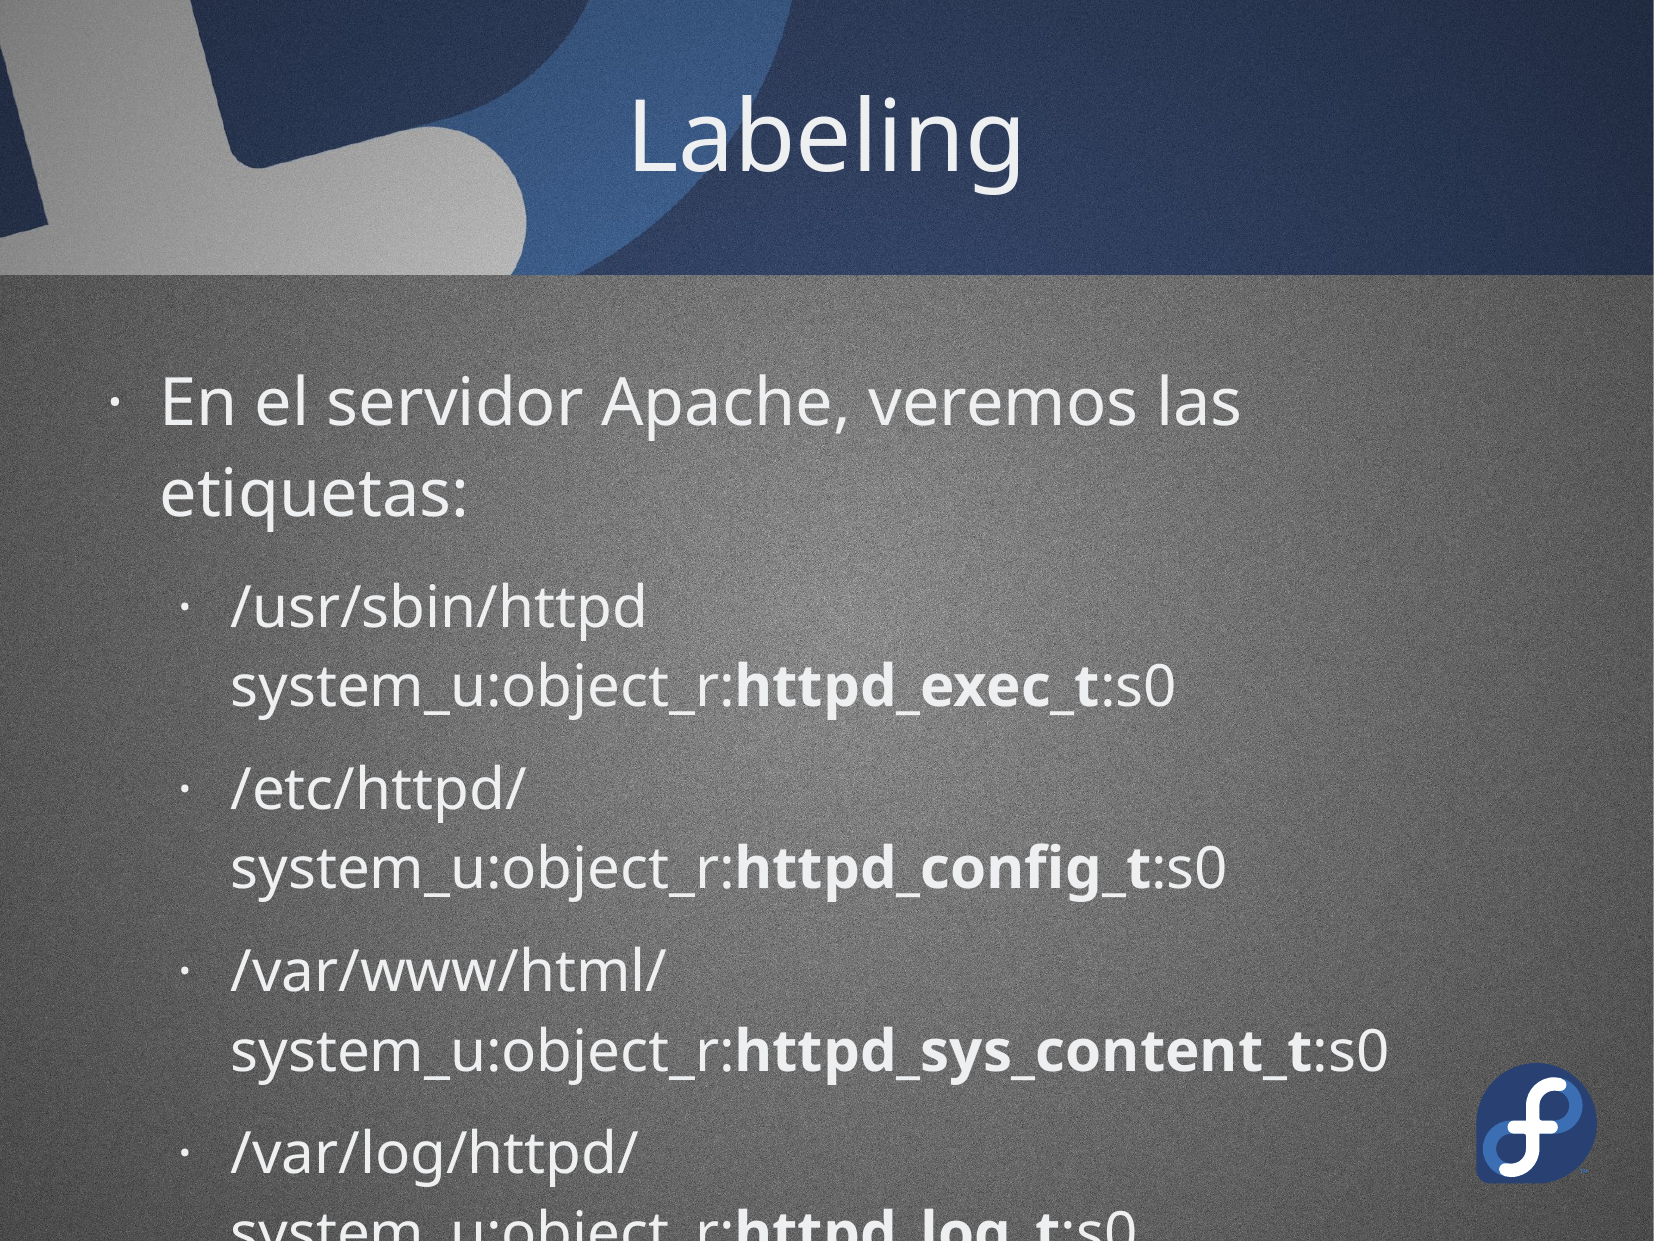

# Labeling
En el servidor Apache, veremos las etiquetas:
/usr/sbin/httpd
system_u:object_r:httpd_exec_t:s0
/etc/httpd/
system_u:object_r:httpd_config_t:s0
/var/www/html/
system_u:object_r:httpd_sys_content_t:s0
/var/log/httpd/
system_u:object_r:httpd_log_t:s0